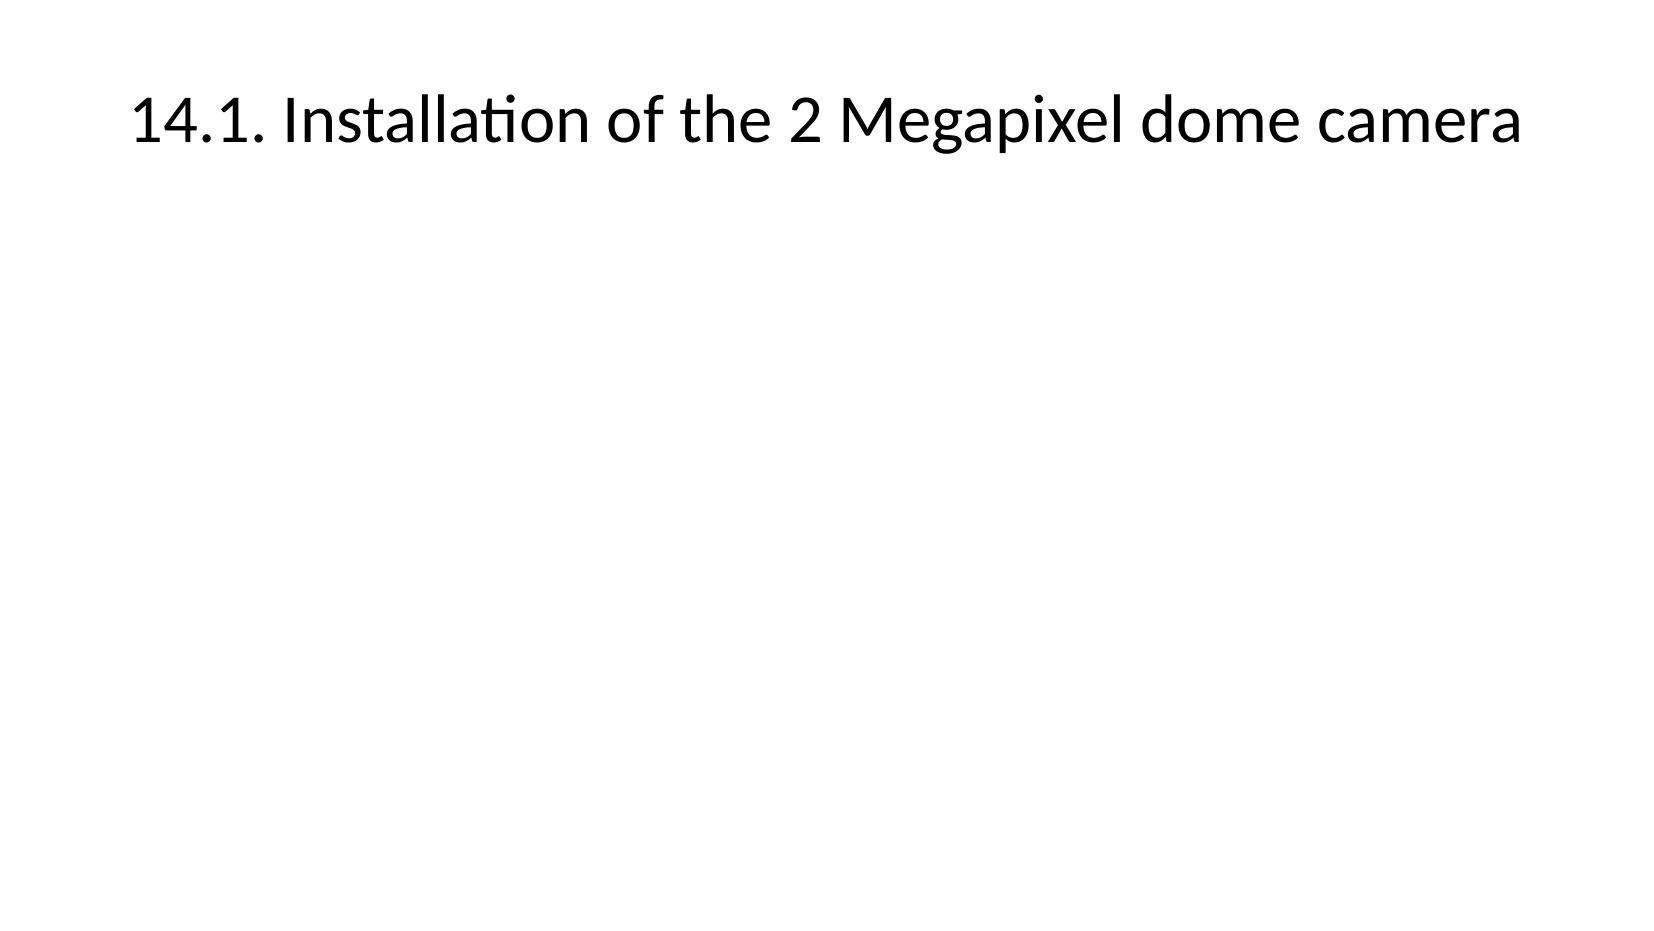

# 14.1. Installation of the 2 Megapixel dome camera